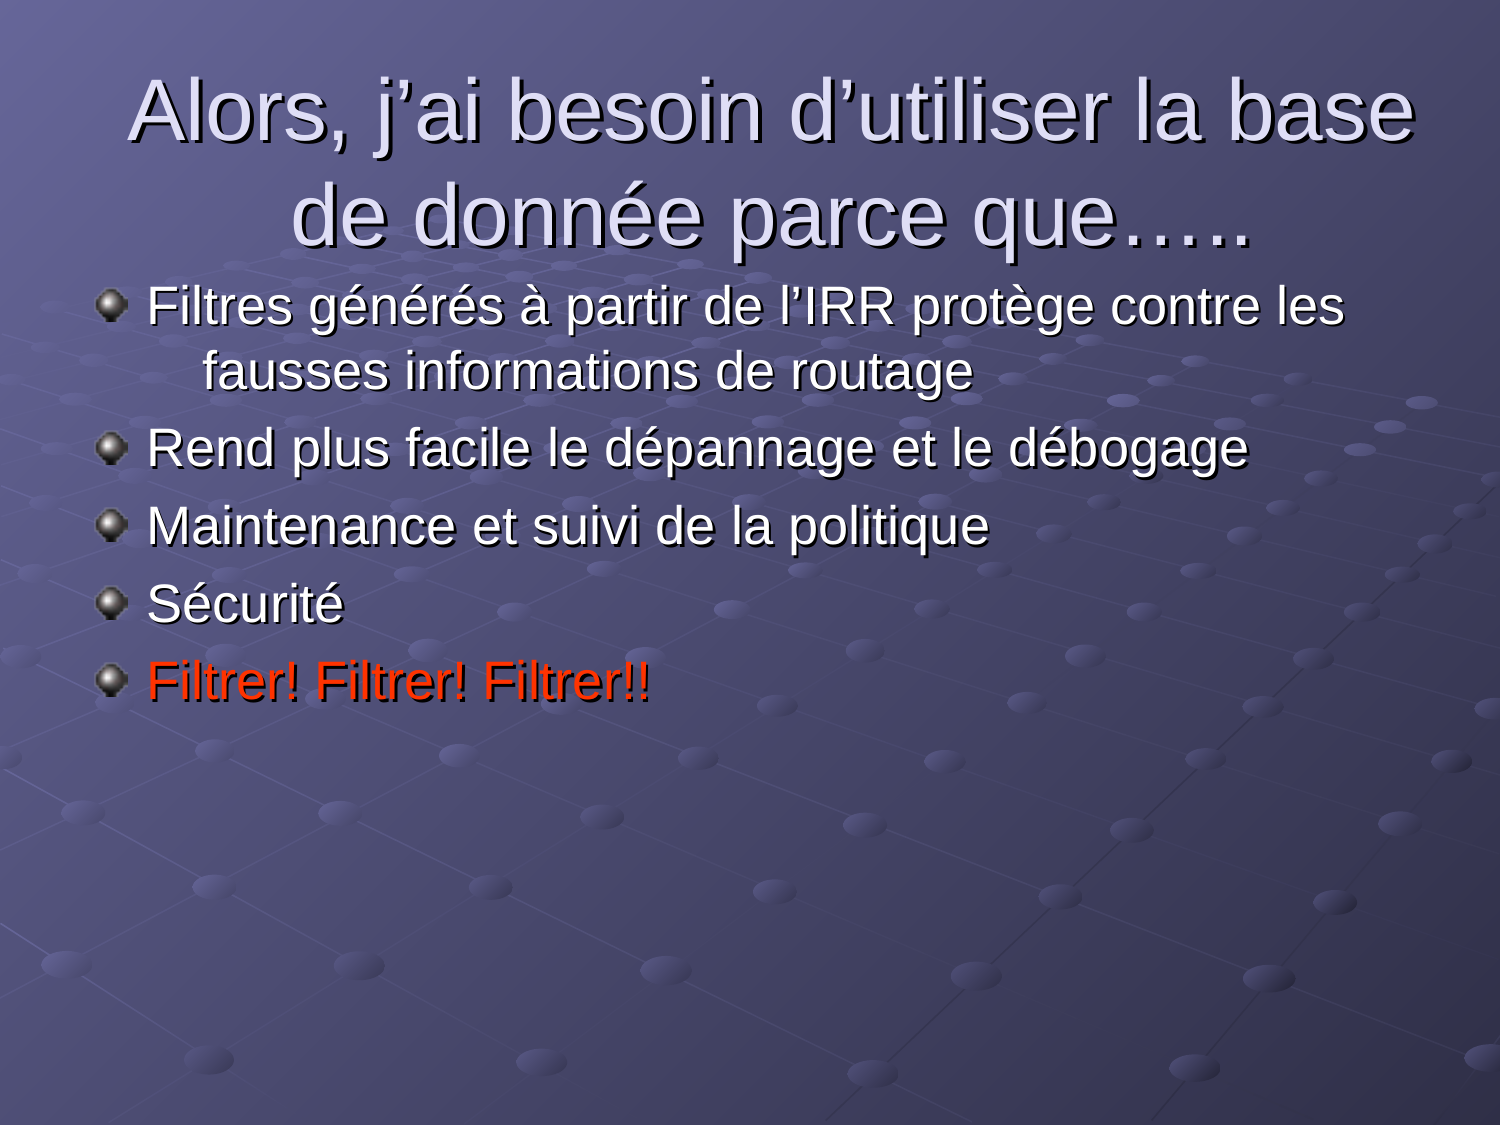

# Alors, j’ai besoin d’utiliser la base de donnée parce que…..
Filtres générés à partir de l’IRR protège contre les fausses informations de routage
Rend plus facile le dépannage et le débogage
Maintenance et suivi de la politique
Sécurité
Filtrer! Filtrer! Filtrer!!